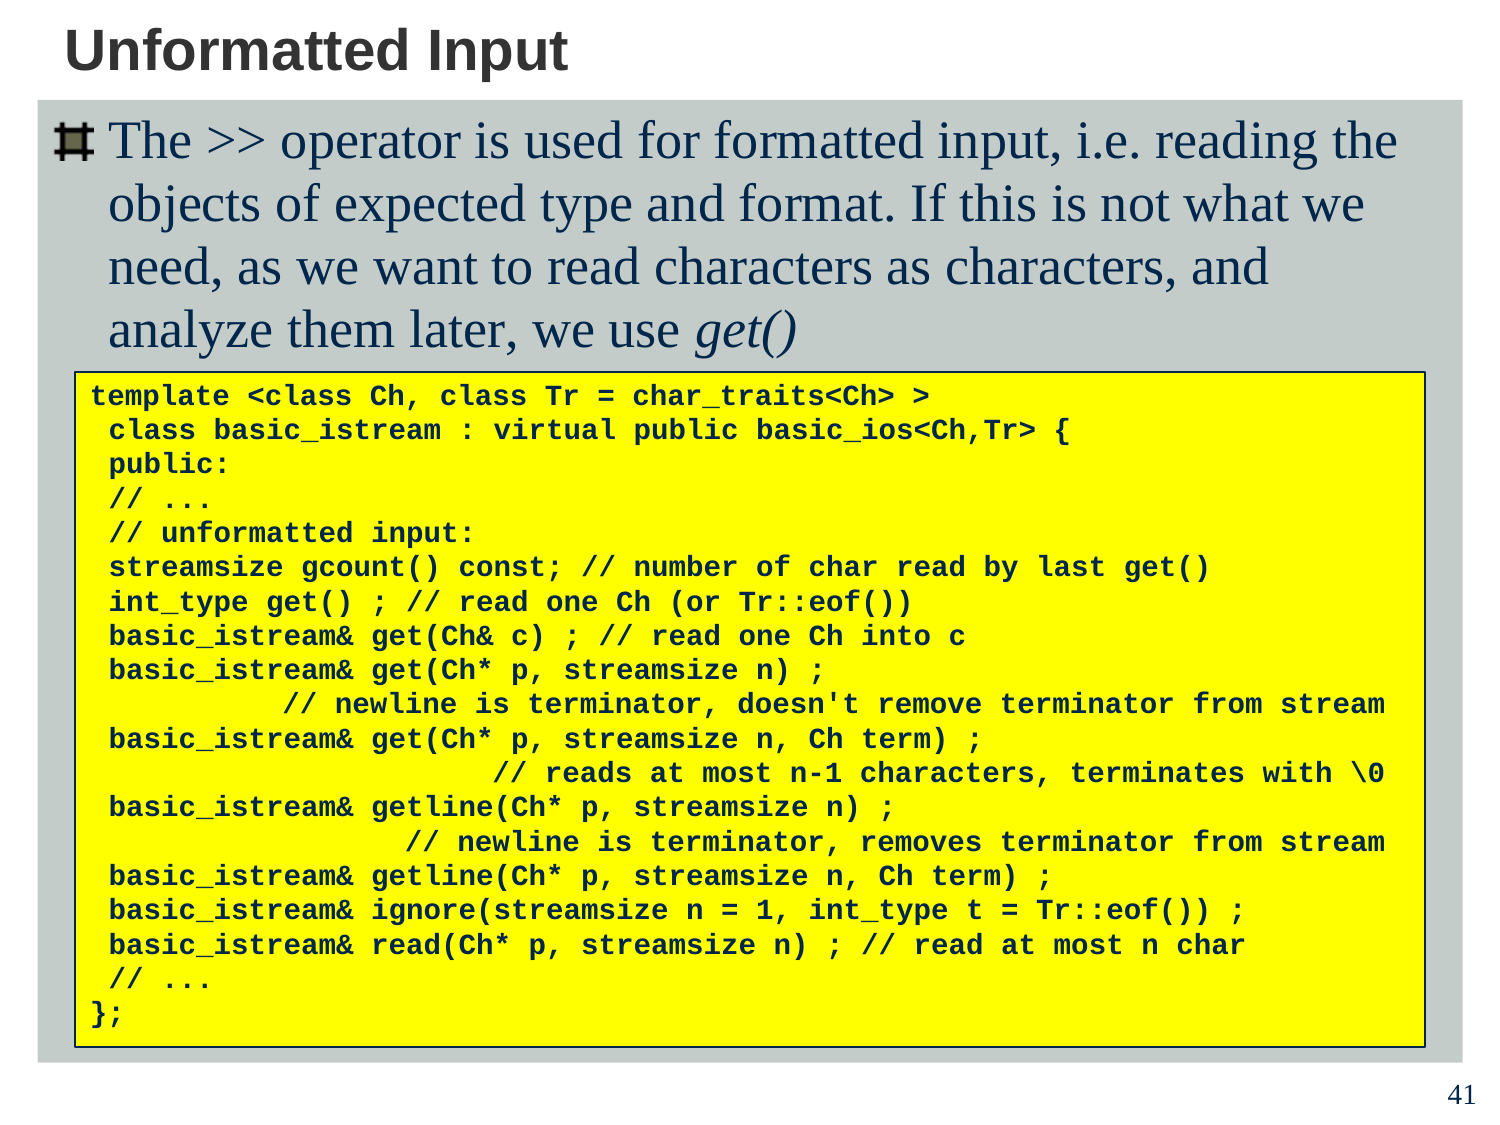

# Unformatted Input
The >> operator is used for formatted input, i.e. reading the objects of expected type and format. If this is not what we need, as we want to read characters as characters, and analyze them later, we use get()
template <class Ch, class Tr = char_traits<Ch> >
	class basic_istream : virtual public basic_ios<Ch,Tr> {
	public:
	// ...
	// unformatted input:
	streamsize gcount() const; // number of char read by last get()
	int_type get() ; // read one Ch (or Tr::eof())
	basic_istream& get(Ch& c) ; // read one Ch into c
	basic_istream& get(Ch* p, streamsize n) ;
 // newline is terminator, doesn't remove terminator from stream
	basic_istream& get(Ch* p, streamsize n, Ch term) ;
 // reads at most n-1 characters, terminates with \0
	basic_istream& getline(Ch* p, streamsize n) ;
 // newline is terminator, removes terminator from stream
	basic_istream& getline(Ch* p, streamsize n, Ch term) ;
	basic_istream& ignore(streamsize n = 1, int_type t = Tr::eof()) ;
	basic_istream& read(Ch* p, streamsize n) ; // read at most n char
	// ...
};